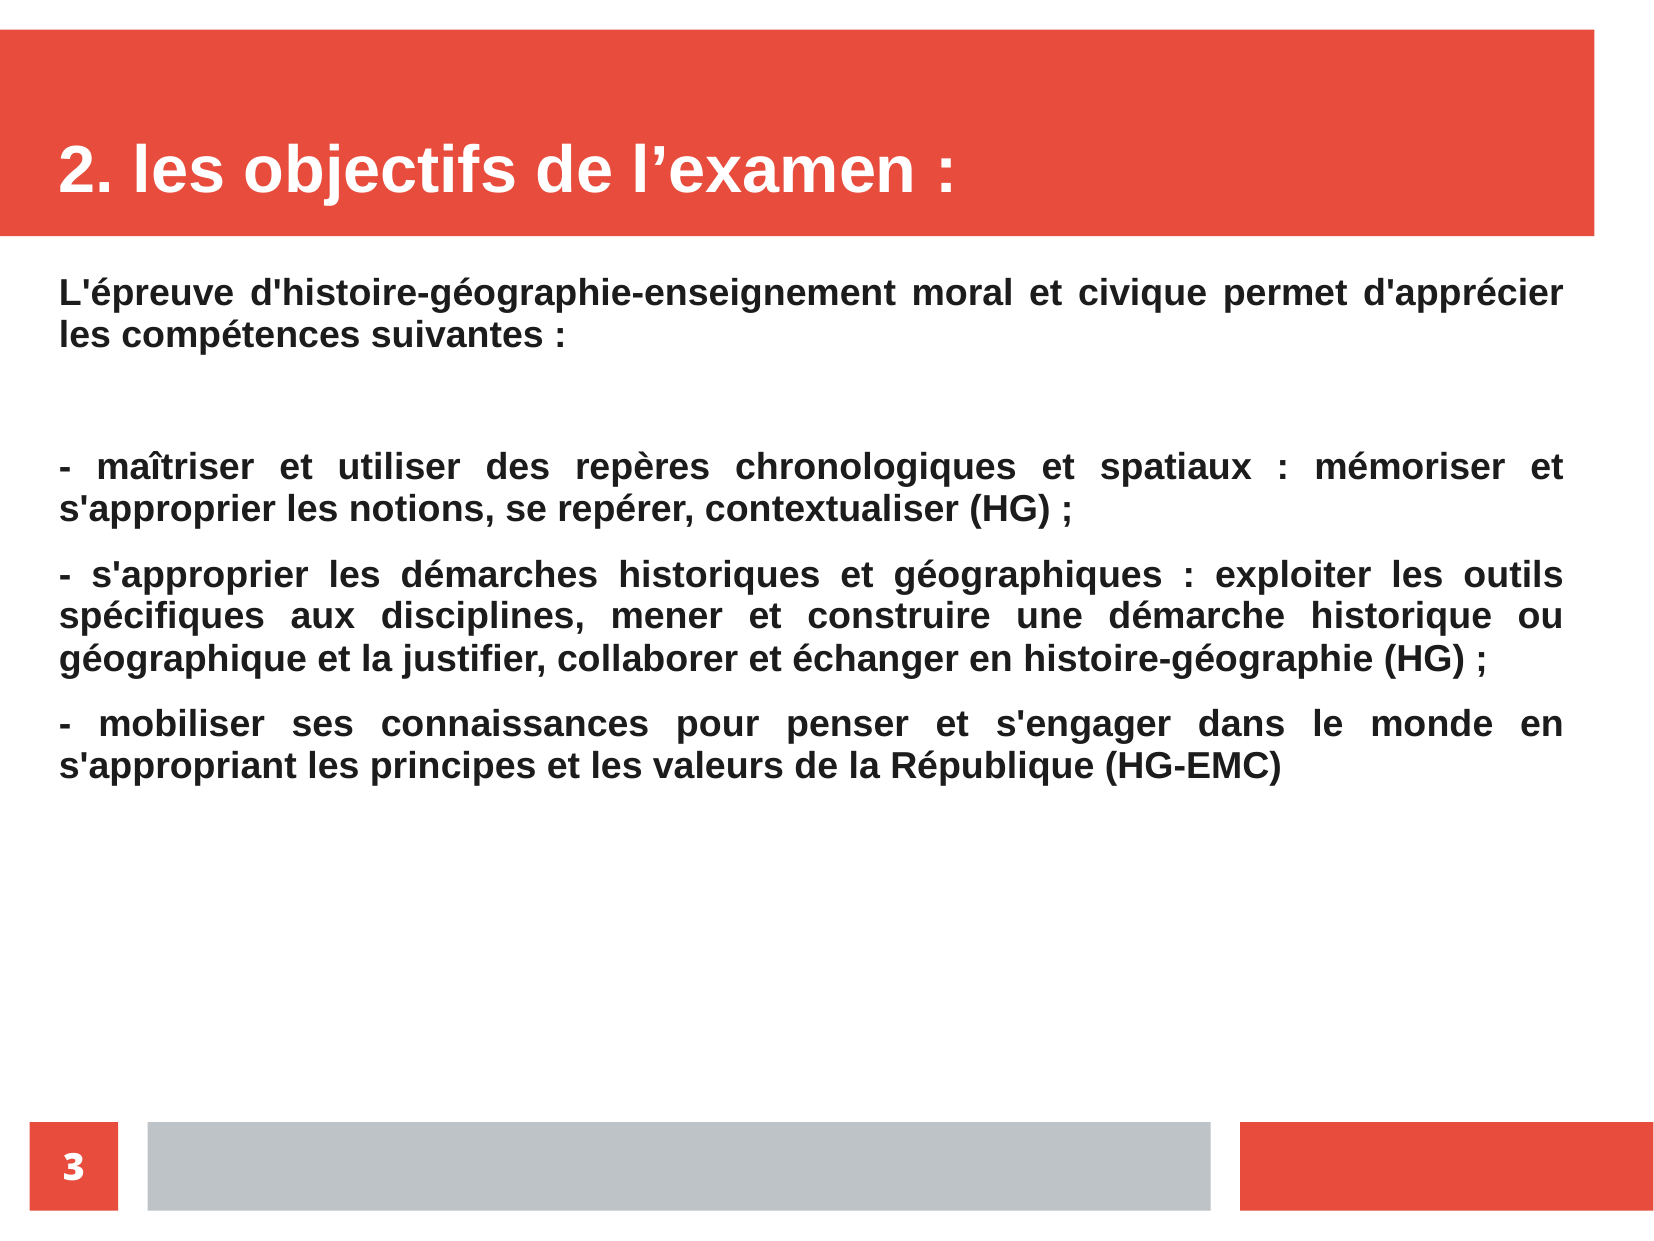

# 2. les objectifs de l’examen :
L'épreuve d'histoire-géographie-enseignement moral et civique permet d'apprécier les compétences suivantes :
- maîtriser et utiliser des repères chronologiques et spatiaux : mémoriser et s'approprier les notions, se repérer, contextualiser (HG) ;
- s'approprier les démarches historiques et géographiques : exploiter les outils spécifiques aux disciplines, mener et construire une démarche historique ou géographique et la justifier, collaborer et échanger en histoire-géographie (HG) ;
- mobiliser ses connaissances pour penser et s'engager dans le monde en s'appropriant les principes et les valeurs de la République (HG-EMC)
3